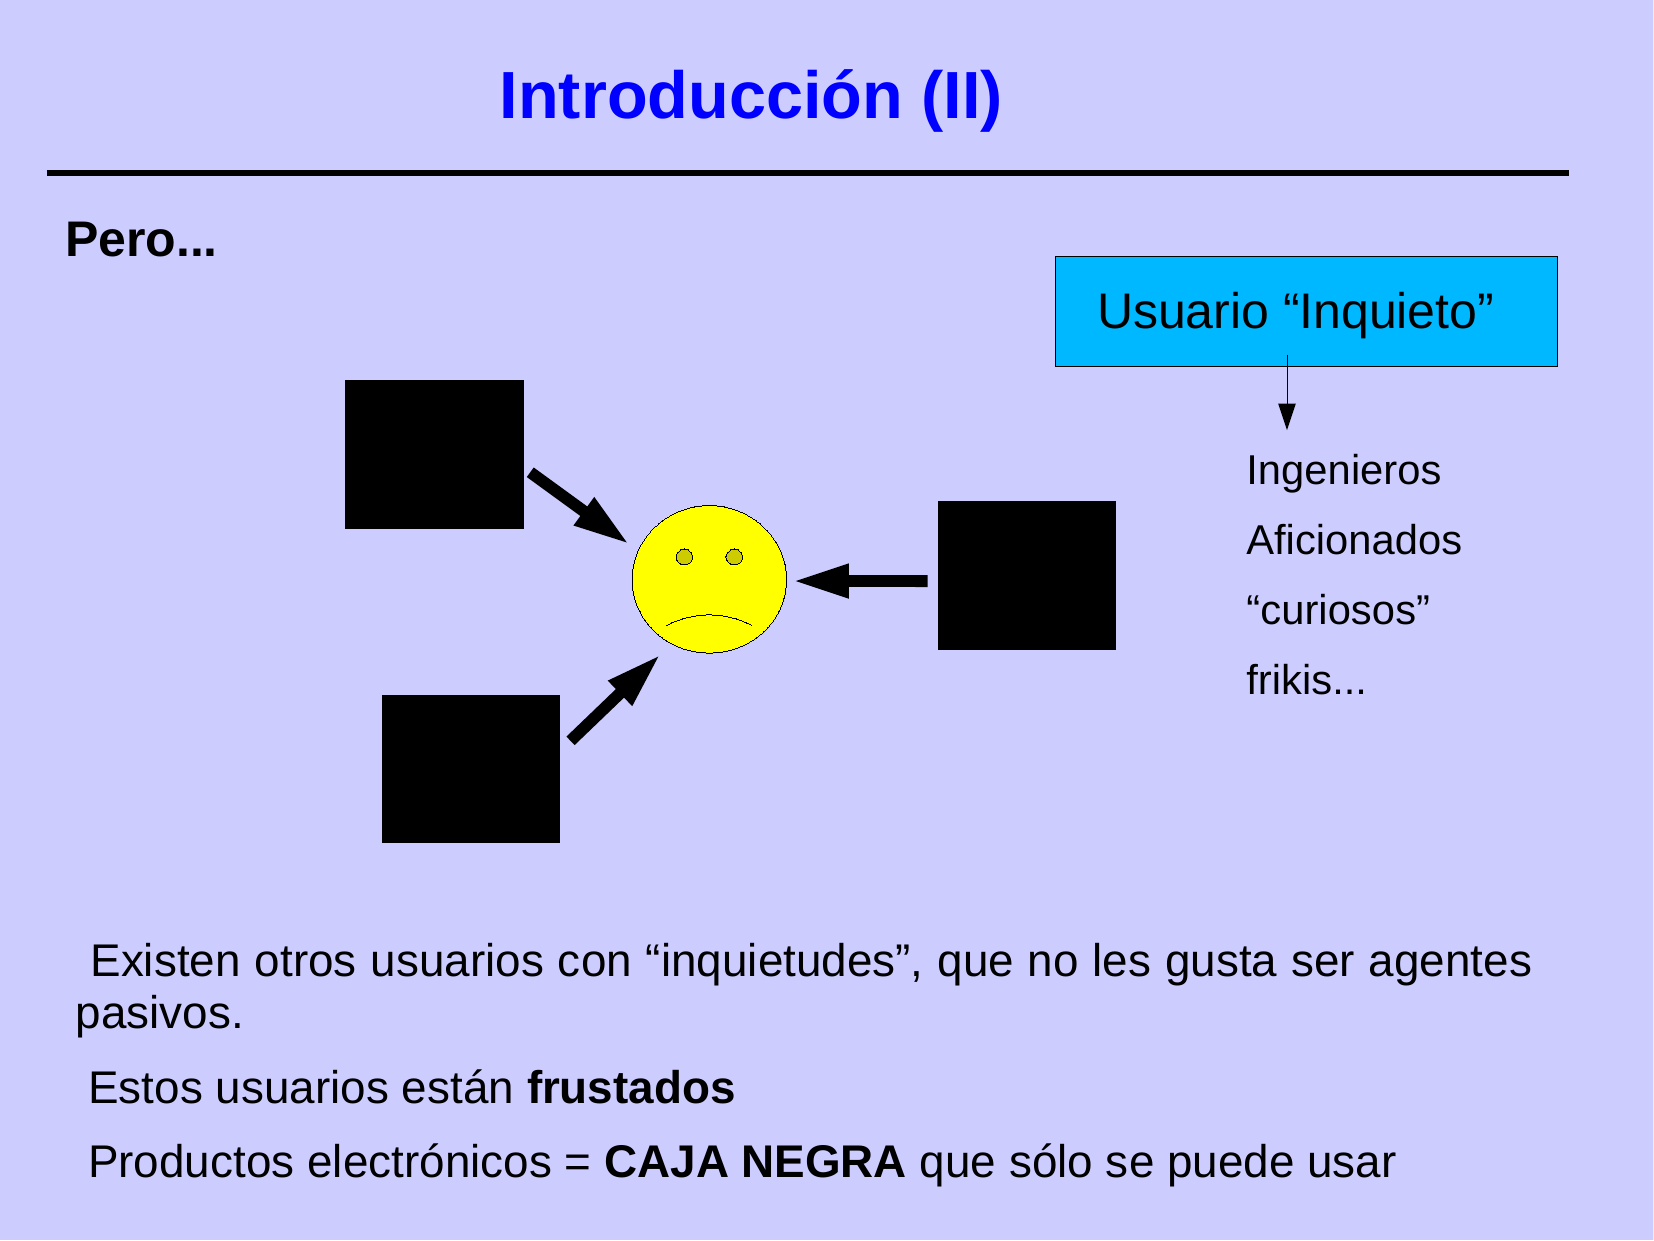

# Introducción (II)
 Pero...
 Usuario “Inquieto”
 Ingenieros
 Aficionados
 “curiosos”
 frikis...
 Existen otros usuarios con “inquietudes”, que no les gusta ser agentes pasivos.
 Estos usuarios están frustados
 Productos electrónicos = CAJA NEGRA que sólo se puede usar